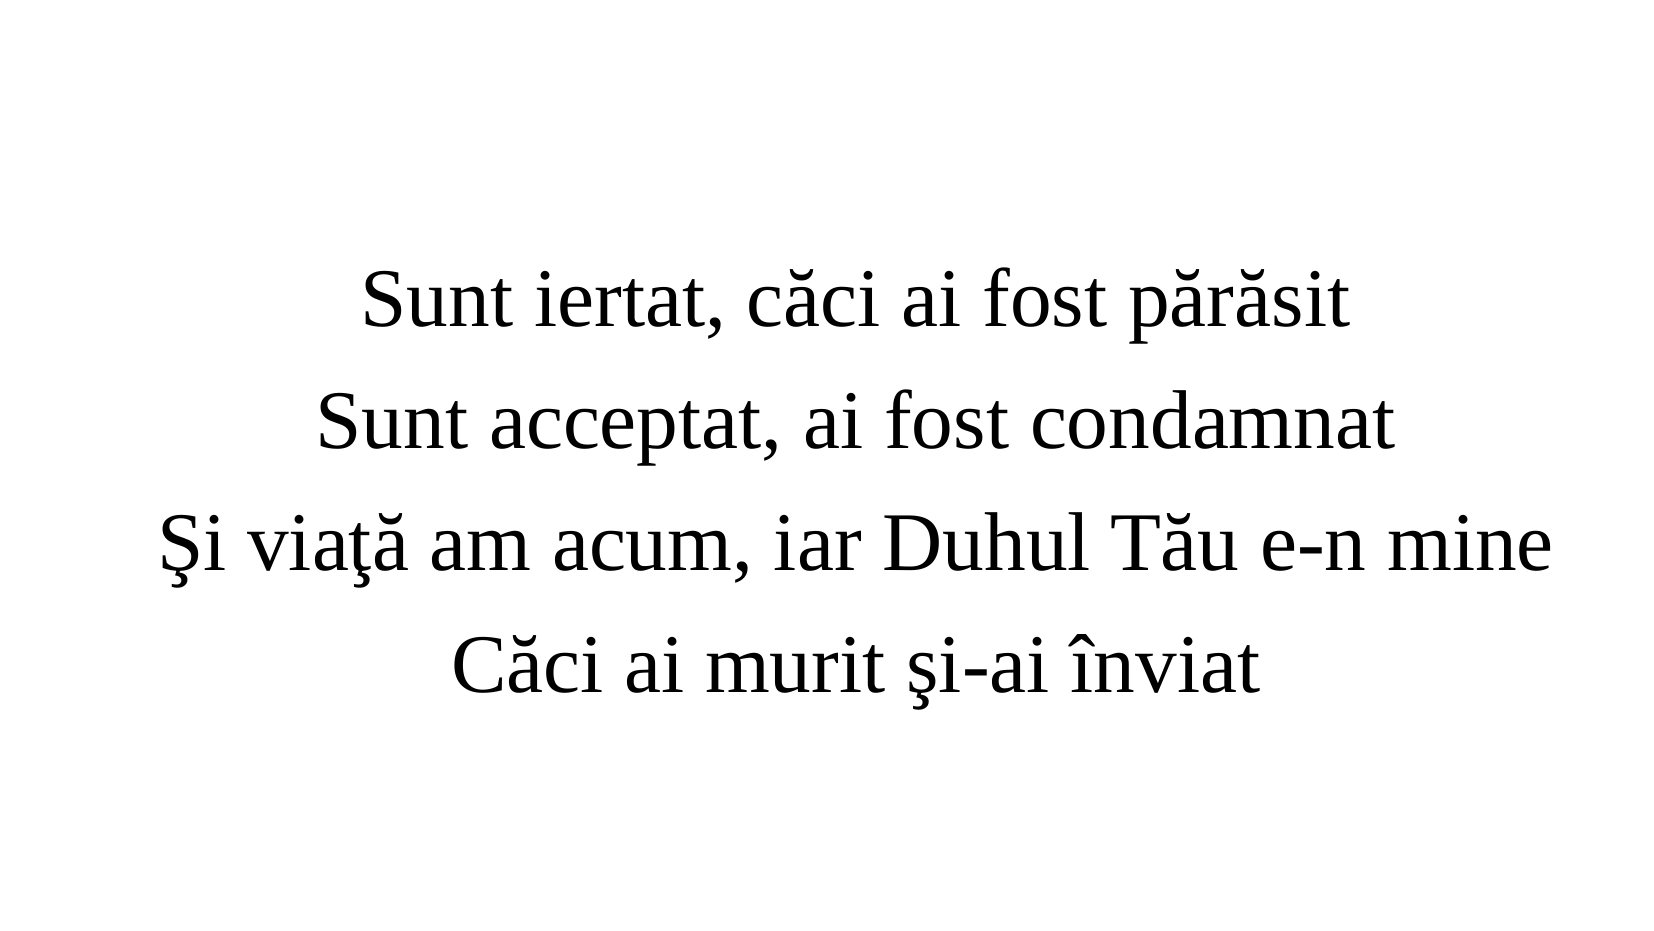

# Sunt iertat, căci ai fost părăsit
Sunt acceptat, ai fost condamnat
Şi viaţă am acum, iar Duhul Tău e-n mine
Căci ai murit şi-ai înviat